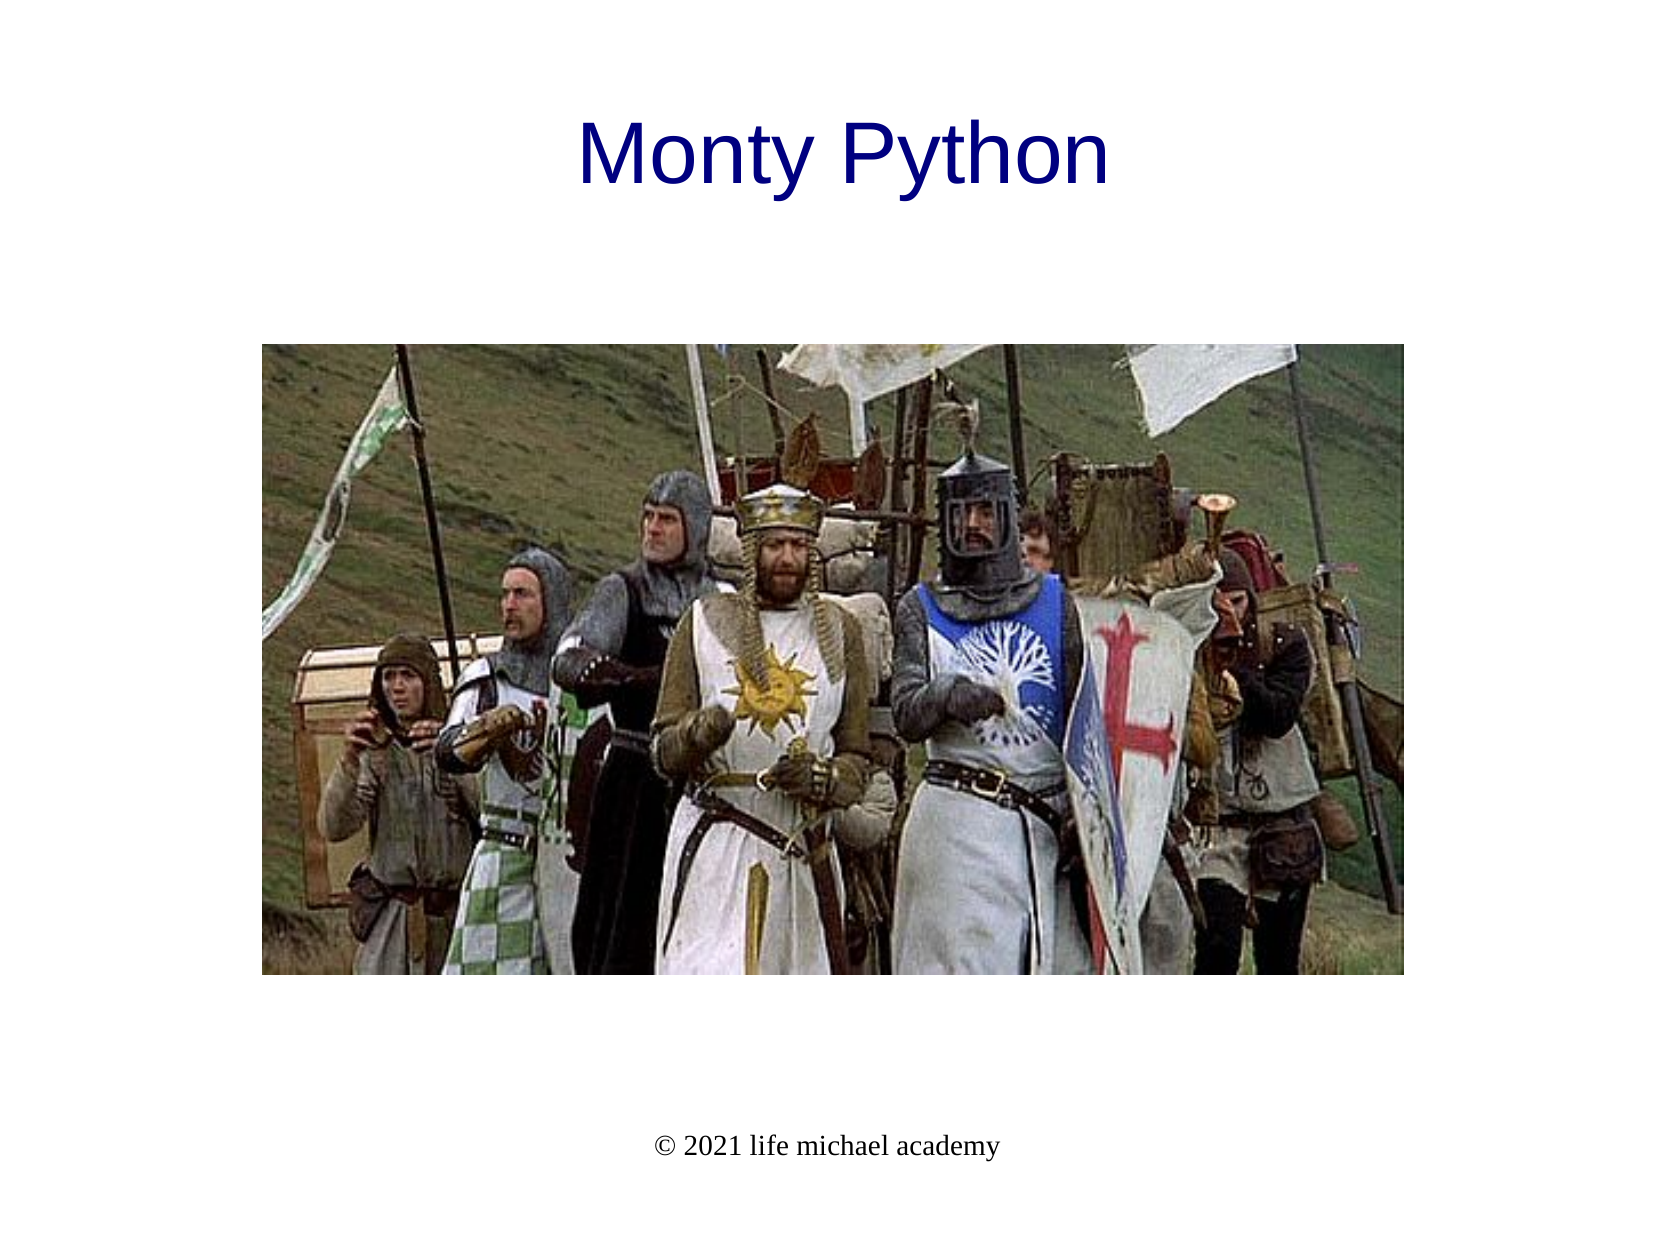

# Monty Python
© 2021 life michael academy